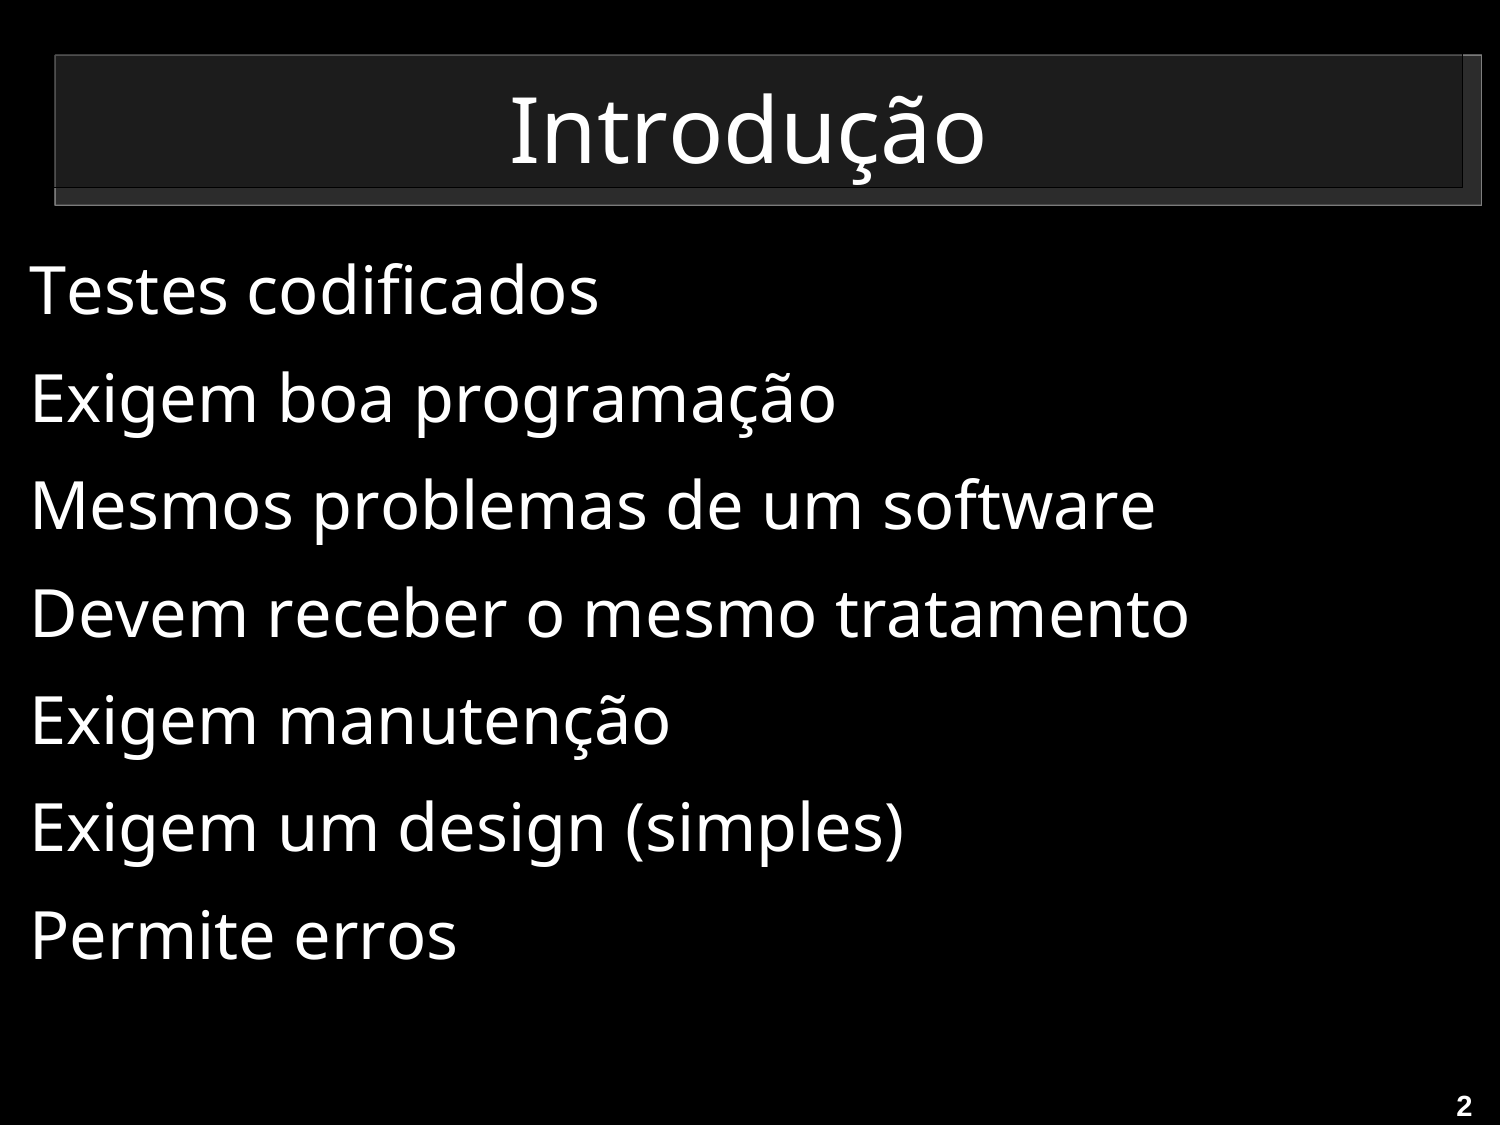

# Introdução
Testes codificados
Exigem boa programação
Mesmos problemas de um software
Devem receber o mesmo tratamento
Exigem manutenção
Exigem um design (simples)
Permite erros
2